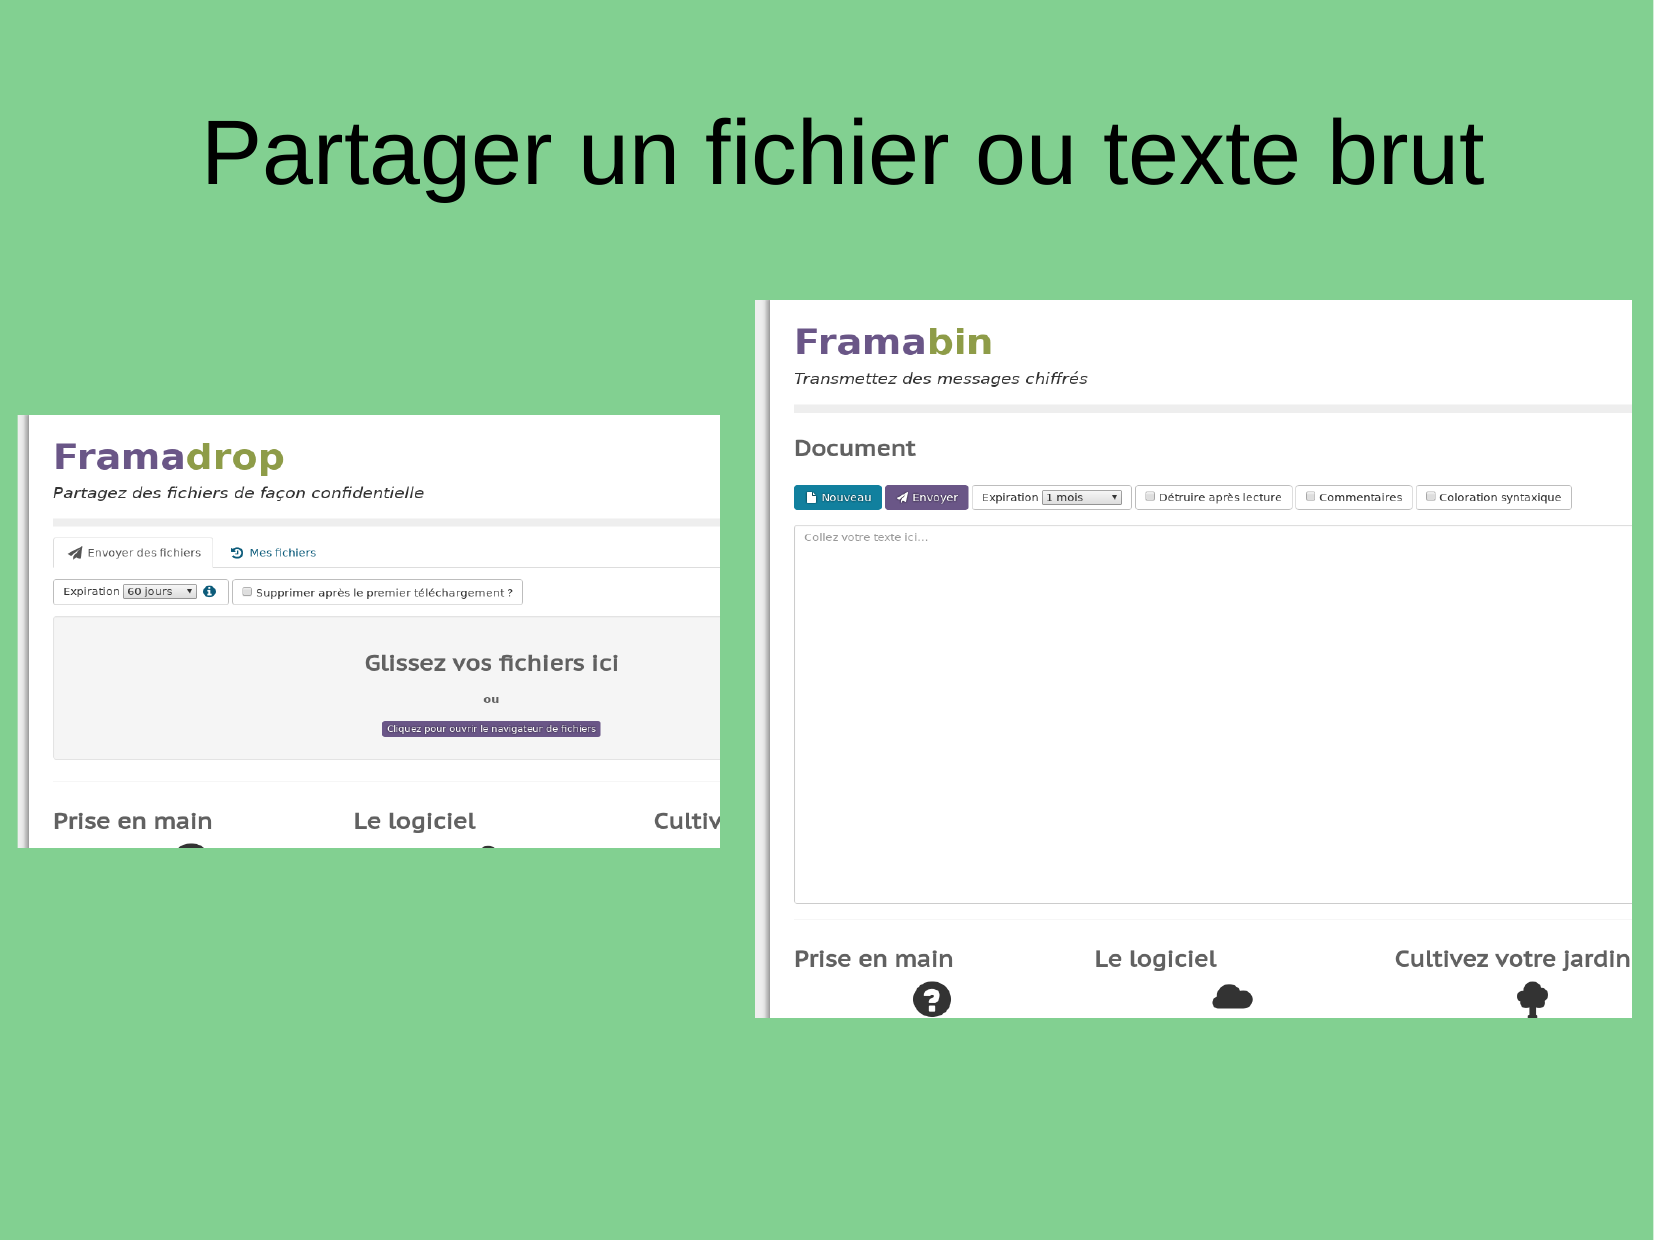

# Partager un fichier ou texte brut